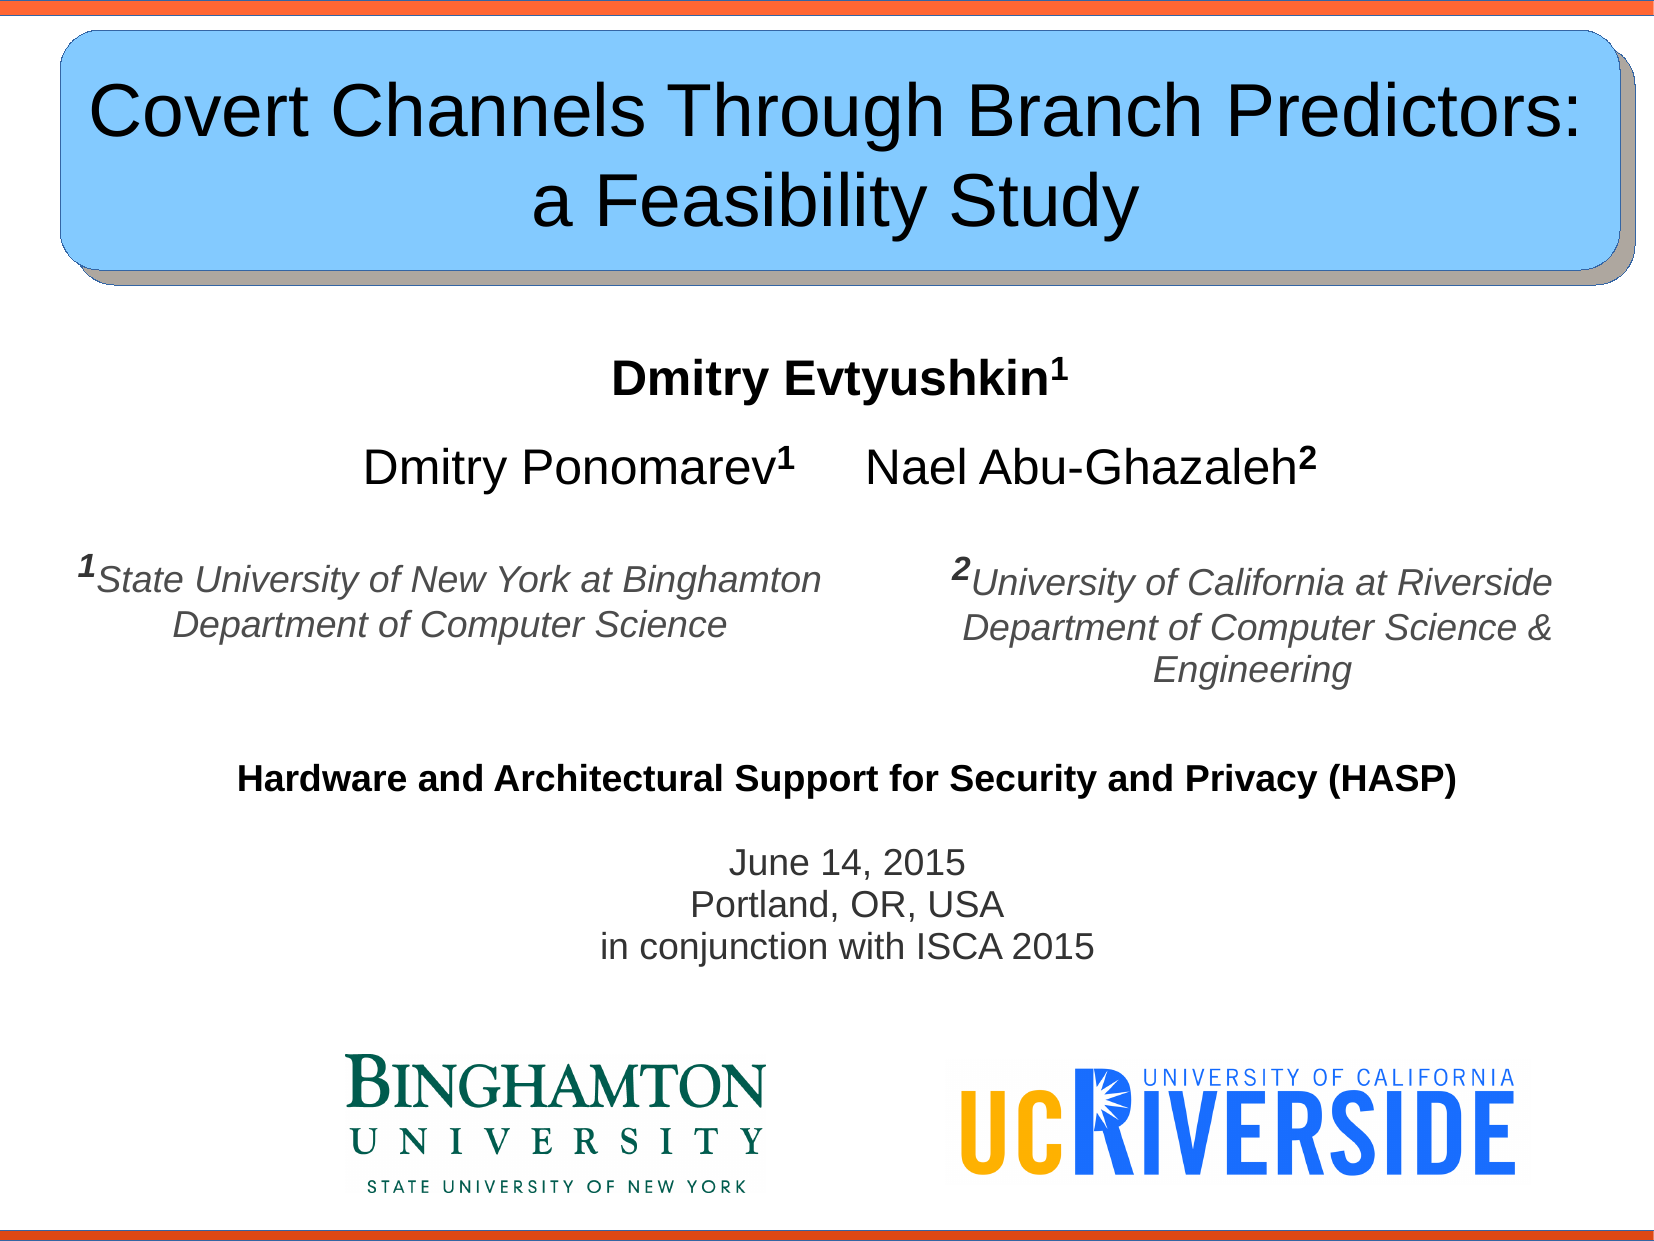

# Covert Channels Through Branch Predictors: a Feasibility Study
Dmitry Evtyushkin1
Dmitry Ponomarev1 Nael Abu-Ghazaleh2
1State University of New York at Binghamton
Department of Computer Science
2University of California at Riverside
 Department of Computer Science & Engineering
Hardware and Architectural Support for Security and Privacy (HASP)
June 14, 2015
Portland, OR, USA
in conjunction with ISCA 2015